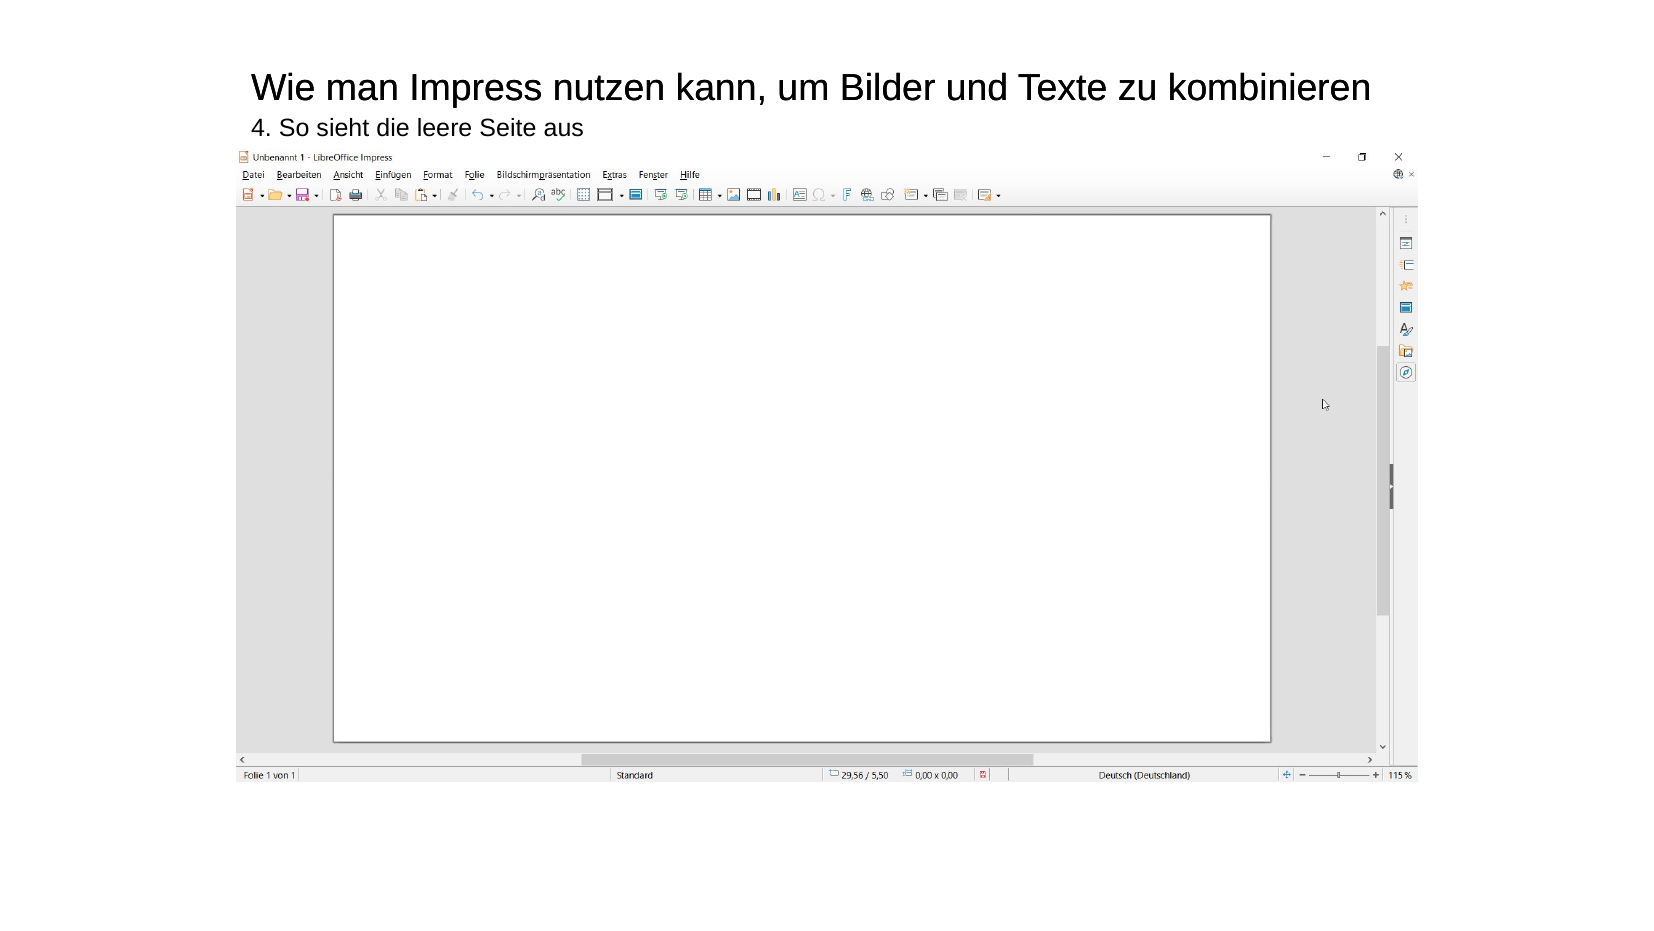

Wie man Impress nutzen kann, um Bilder und Texte zu kombinieren
Wie man Impress nutzen kann, um Bilder und Texte zu kombinieren
4. So sieht die leere Seite aus